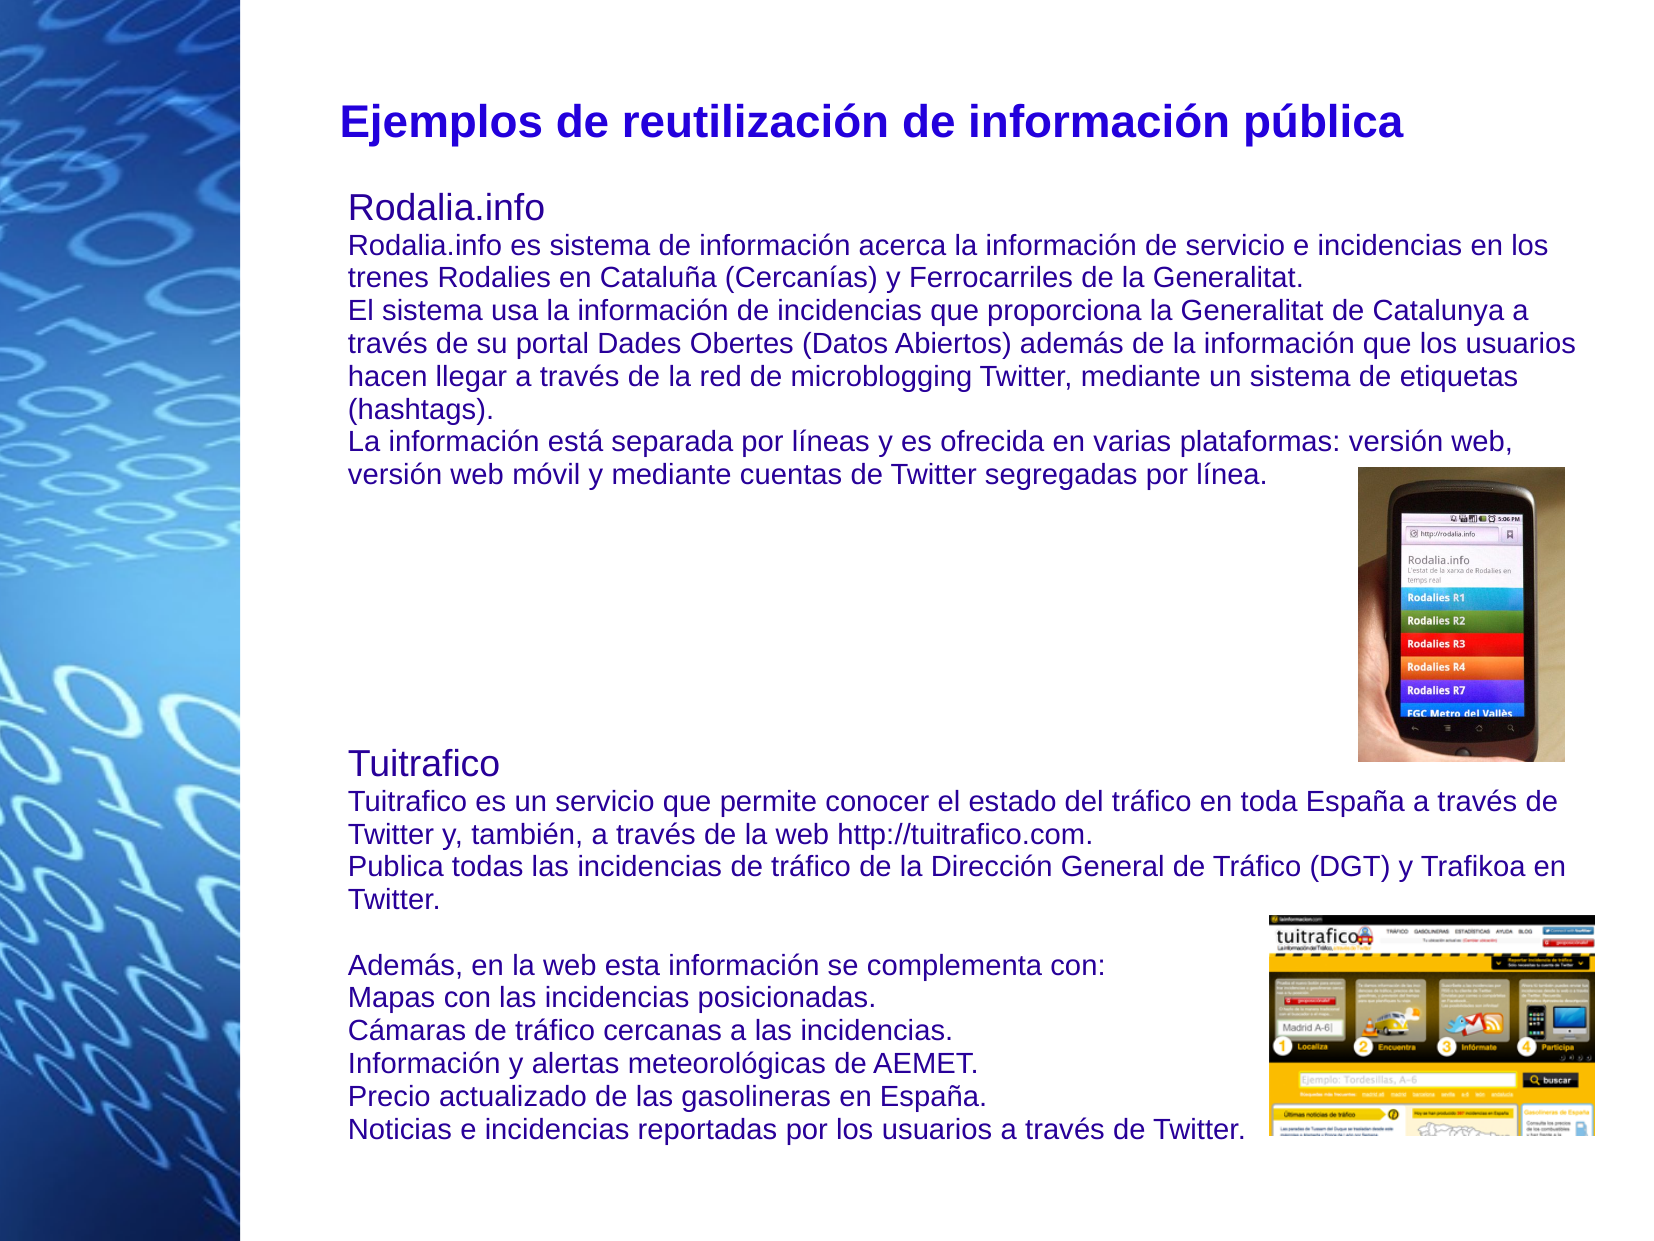

Ejemplos de reutilización de información pública
Rodalia.info
Rodalia.info es sistema de información acerca la información de servicio e incidencias en los trenes Rodalies en Cataluña (Cercanías) y Ferrocarriles de la Generalitat.
El sistema usa la información de incidencias que proporciona la Generalitat de Catalunya a través de su portal Dades Obertes (Datos Abiertos) además de la información que los usuarios hacen llegar a través de la red de microblogging Twitter, mediante un sistema de etiquetas (hashtags).
La información está separada por líneas y es ofrecida en varias plataformas: versión web, versión web móvil y mediante cuentas de Twitter segregadas por línea.
Tuitrafico
Tuitrafico es un servicio que permite conocer el estado del tráfico en toda España a través de Twitter y, también, a través de la web http://tuitrafico.com.
Publica todas las incidencias de tráfico de la Dirección General de Tráfico (DGT) y Trafikoa en Twitter.
Además, en la web esta información se complementa con:
Mapas con las incidencias posicionadas.
Cámaras de tráfico cercanas a las incidencias.
Información y alertas meteorológicas de AEMET.
Precio actualizado de las gasolineras en España.
Noticias e incidencias reportadas por los usuarios a través de Twitter.